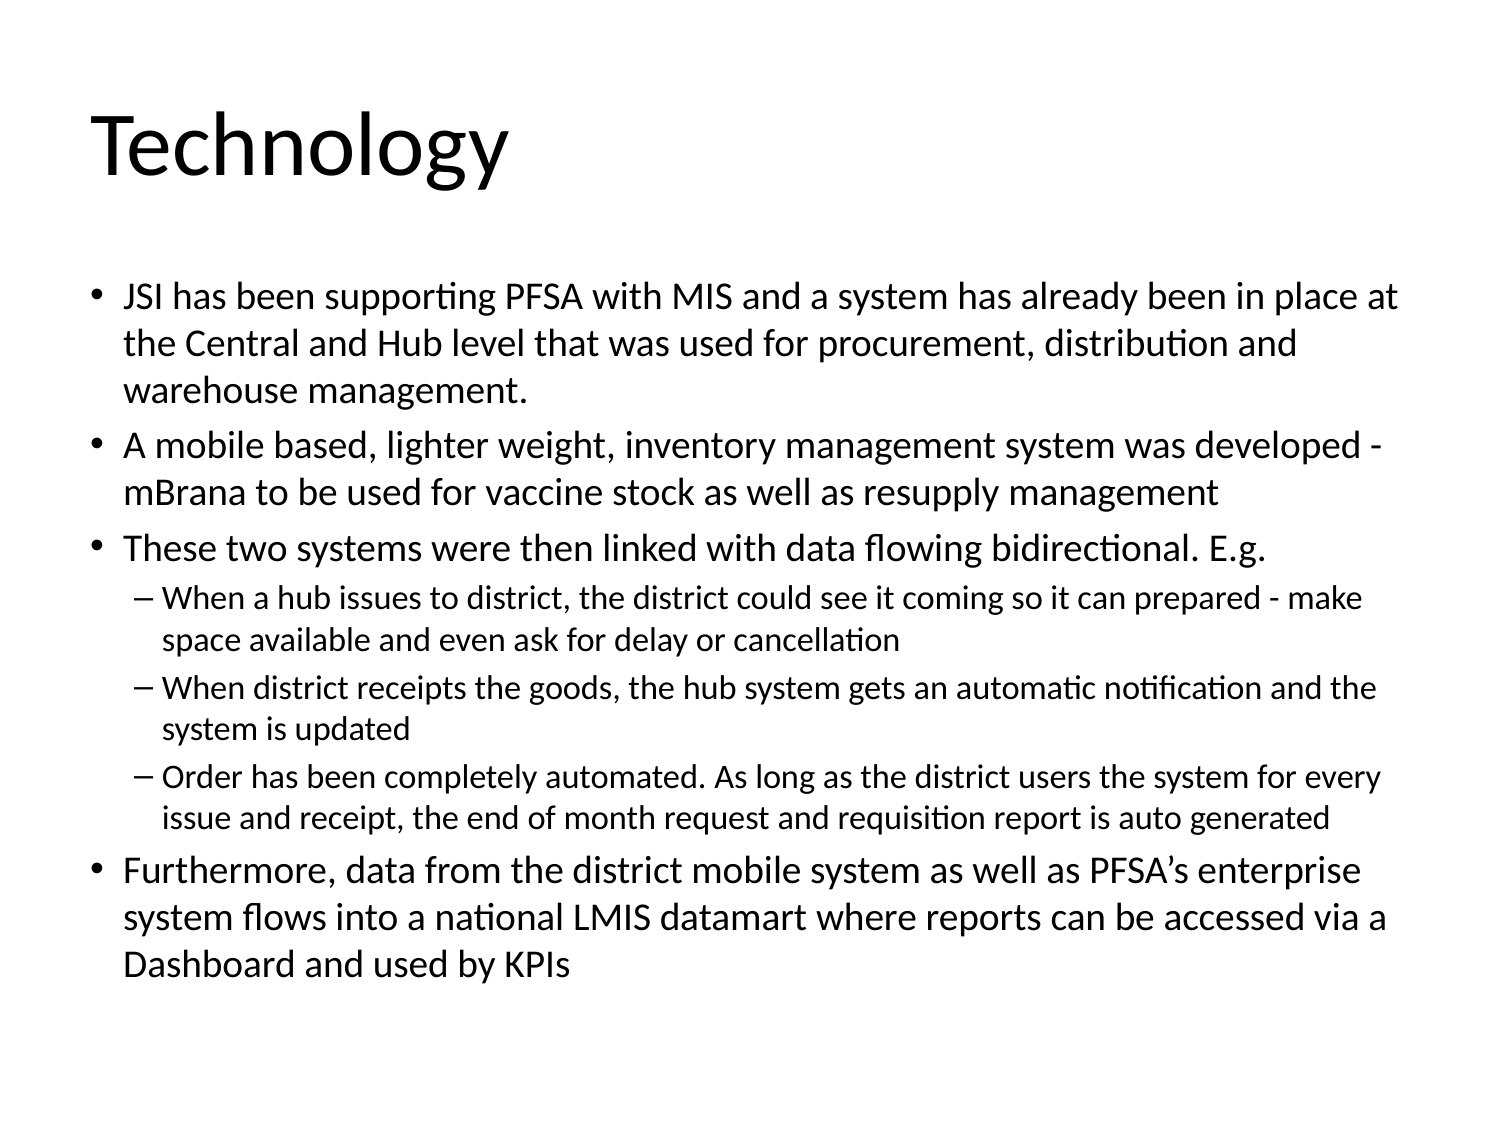

# Technology
JSI has been supporting PFSA with MIS and a system has already been in place at the Central and Hub level that was used for procurement, distribution and warehouse management.
A mobile based, lighter weight, inventory management system was developed - mBrana to be used for vaccine stock as well as resupply management
These two systems were then linked with data flowing bidirectional. E.g.
When a hub issues to district, the district could see it coming so it can prepared - make space available and even ask for delay or cancellation
When district receipts the goods, the hub system gets an automatic notification and the system is updated
Order has been completely automated. As long as the district users the system for every issue and receipt, the end of month request and requisition report is auto generated
Furthermore, data from the district mobile system as well as PFSA’s enterprise system flows into a national LMIS datamart where reports can be accessed via a Dashboard and used by KPIs